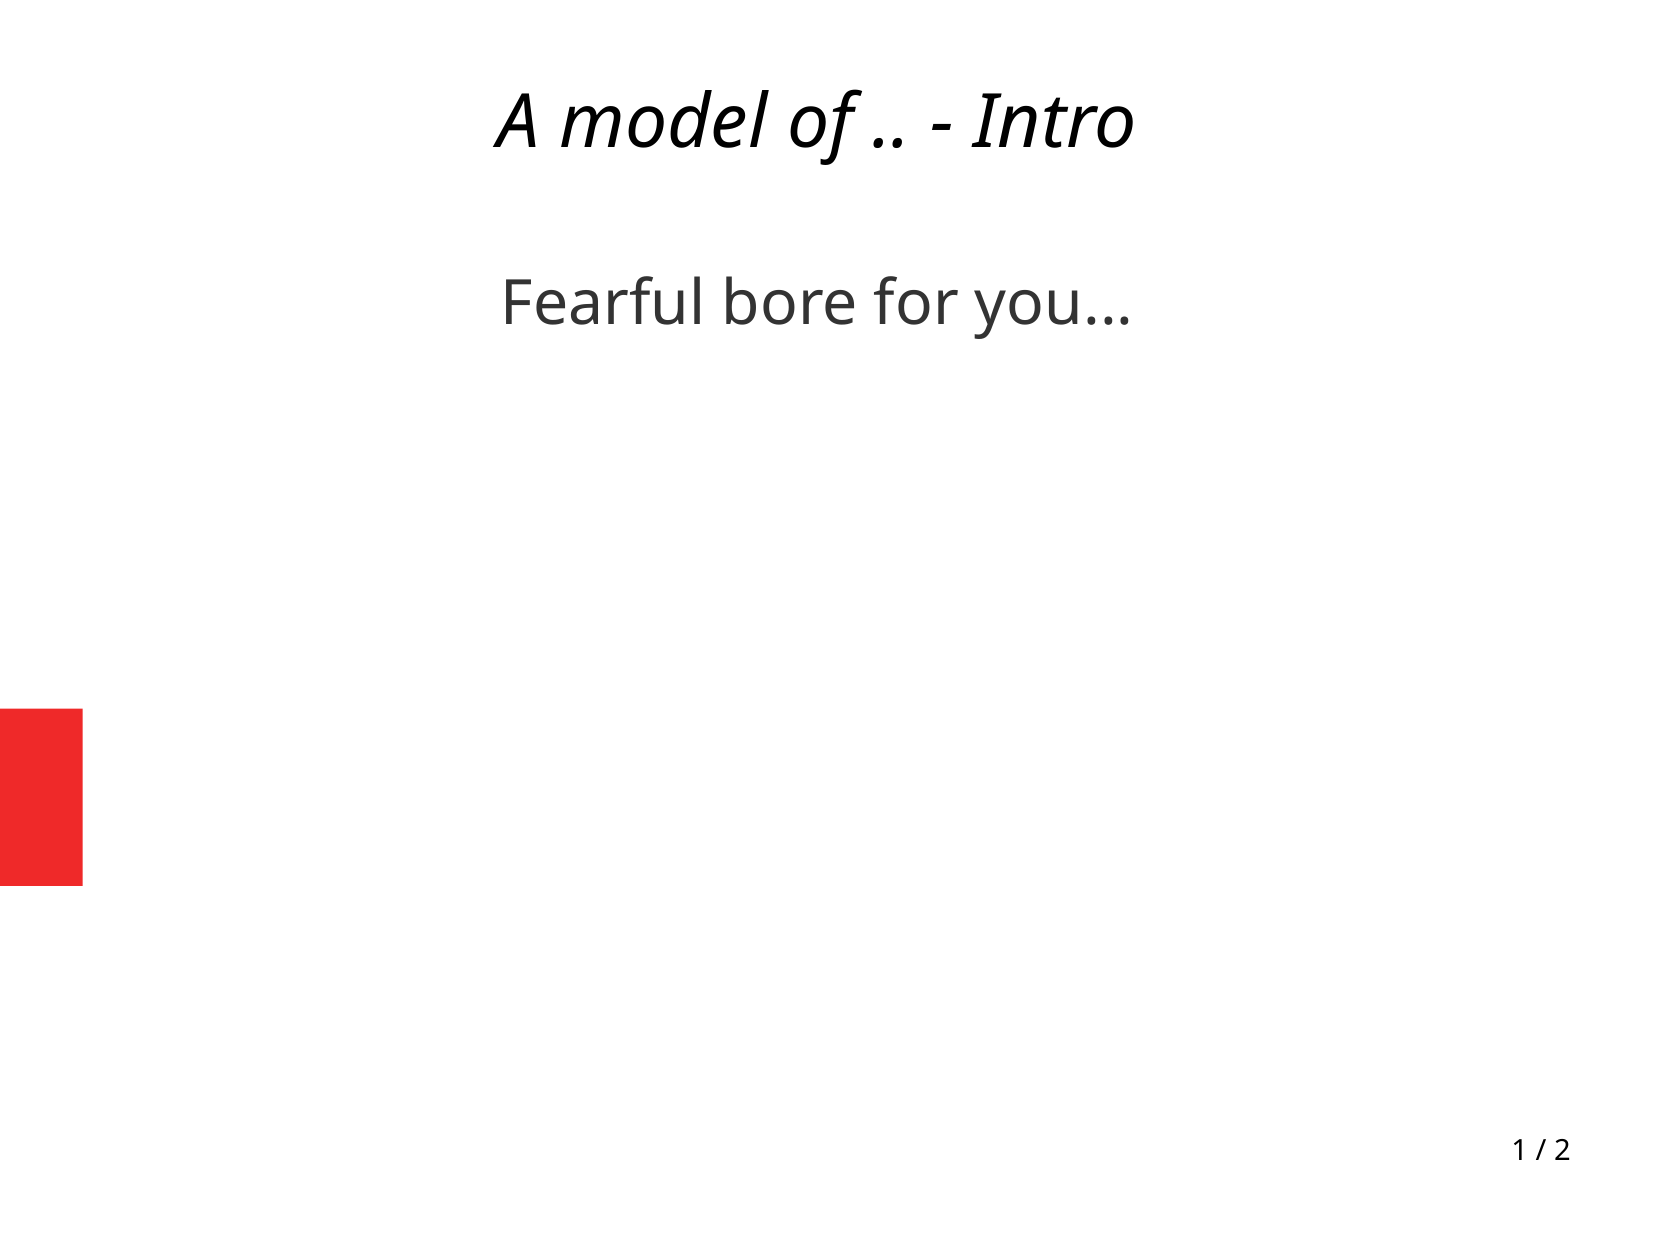

A model of .. - Intro
Fearful bore for you...
1